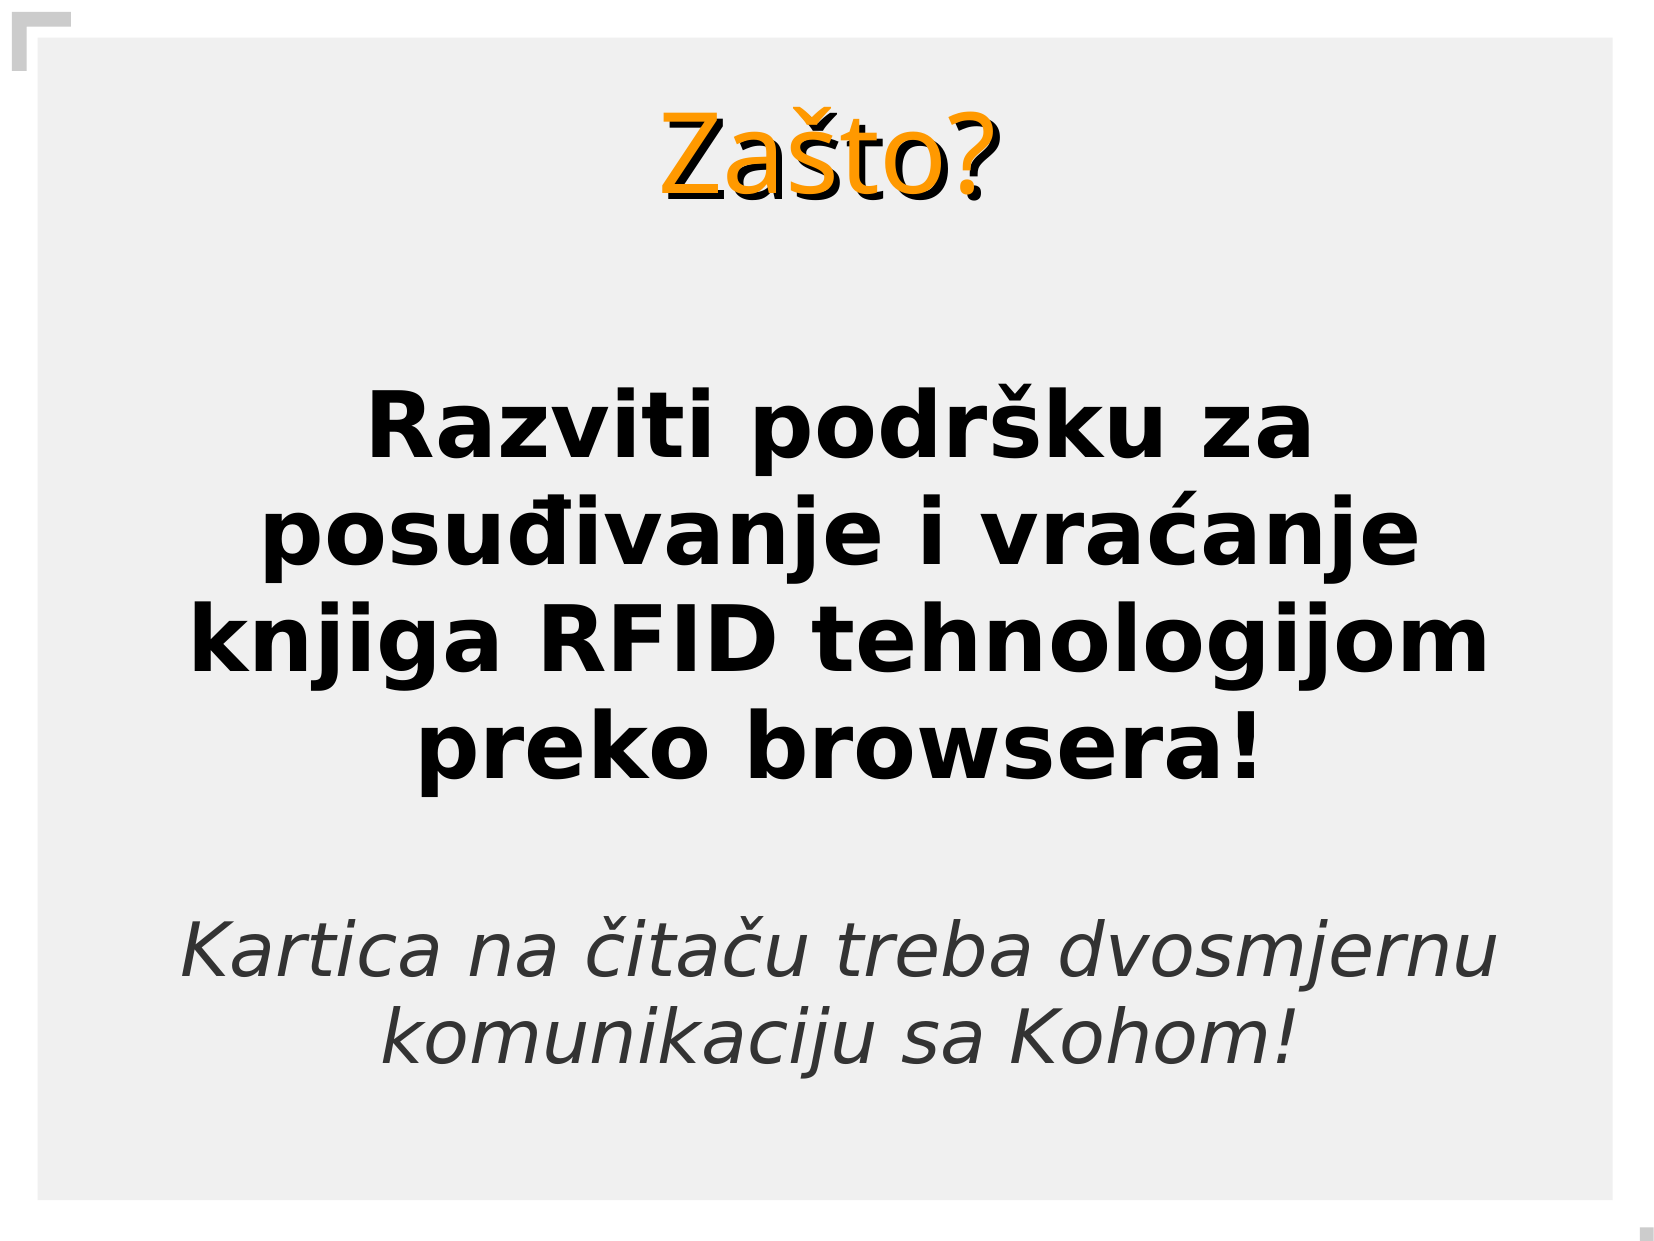

# Zašto?
Razviti podršku za posuđivanje i vraćanje knjiga RFID tehnologijom preko browsera!
Kartica na čitaču treba dvosmjernu komunikaciju sa Kohom!